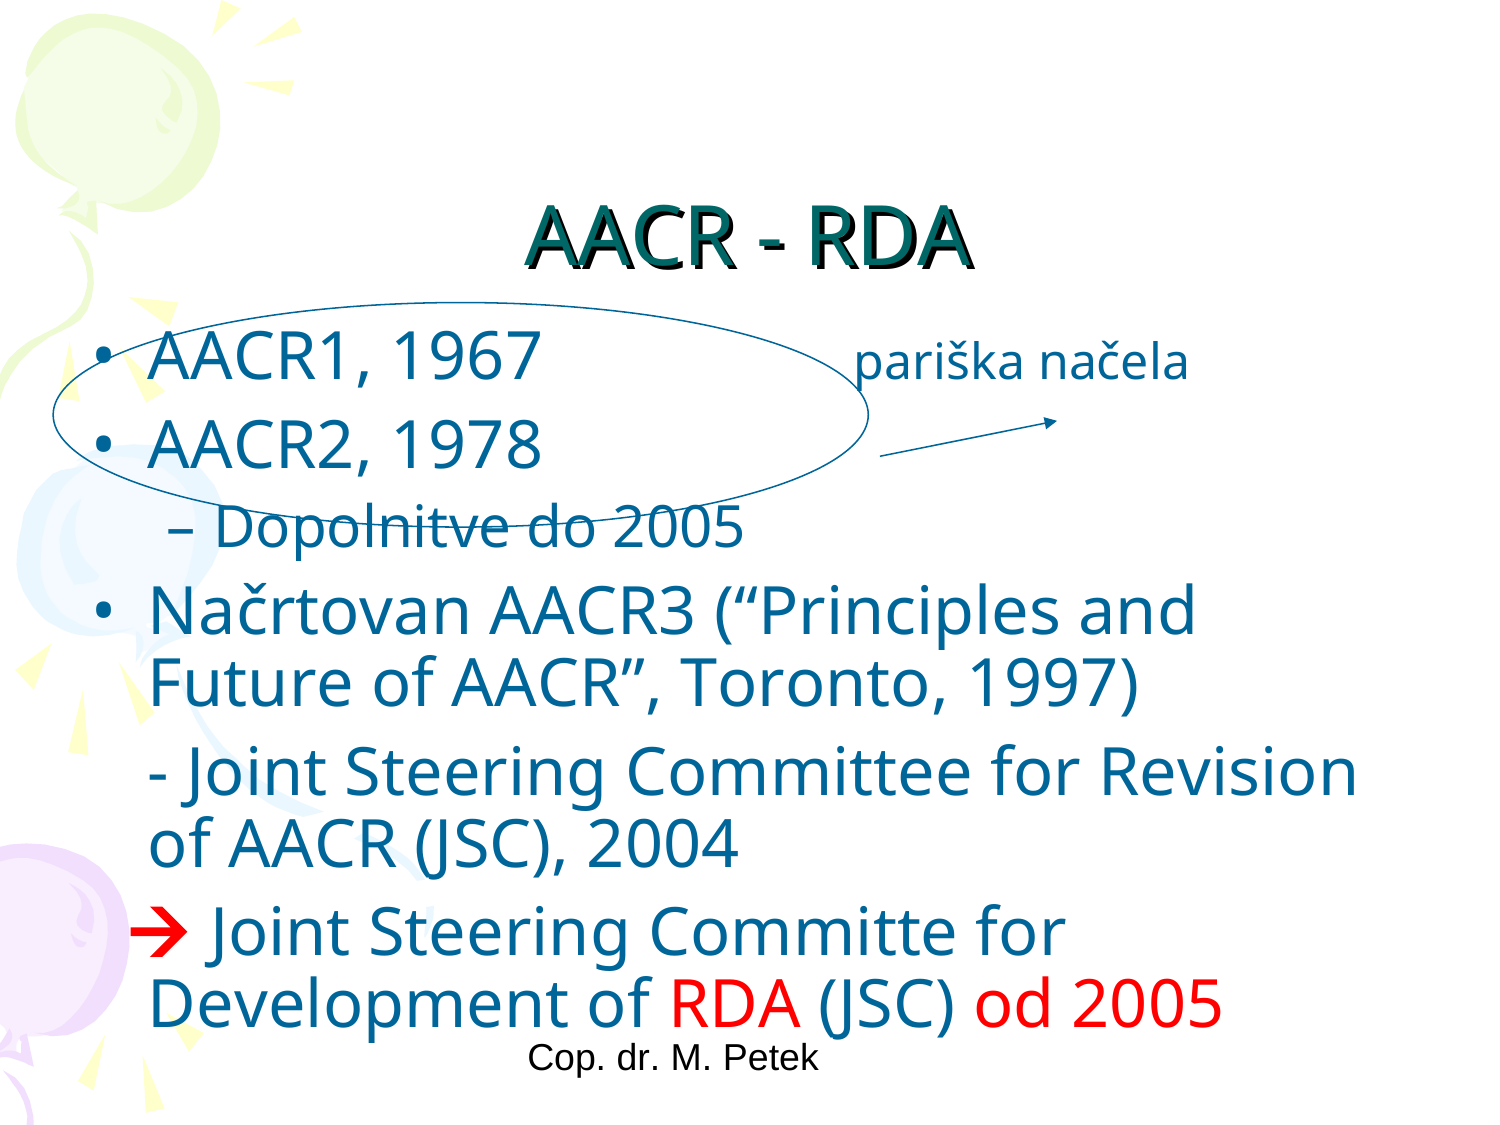

# AACR - RDA
AACR1, 1967 pariška načela
AACR2, 1978
Dopolnitve do 2005
Načrtovan AACR3 (“Principles and Future of AACR”, Toronto, 1997)
	- Joint Steering Committee for Revision of AACR (JSC), 2004
  Joint Steering Committe for Development of RDA (JSC) od 2005
Cop. dr. M. Petek